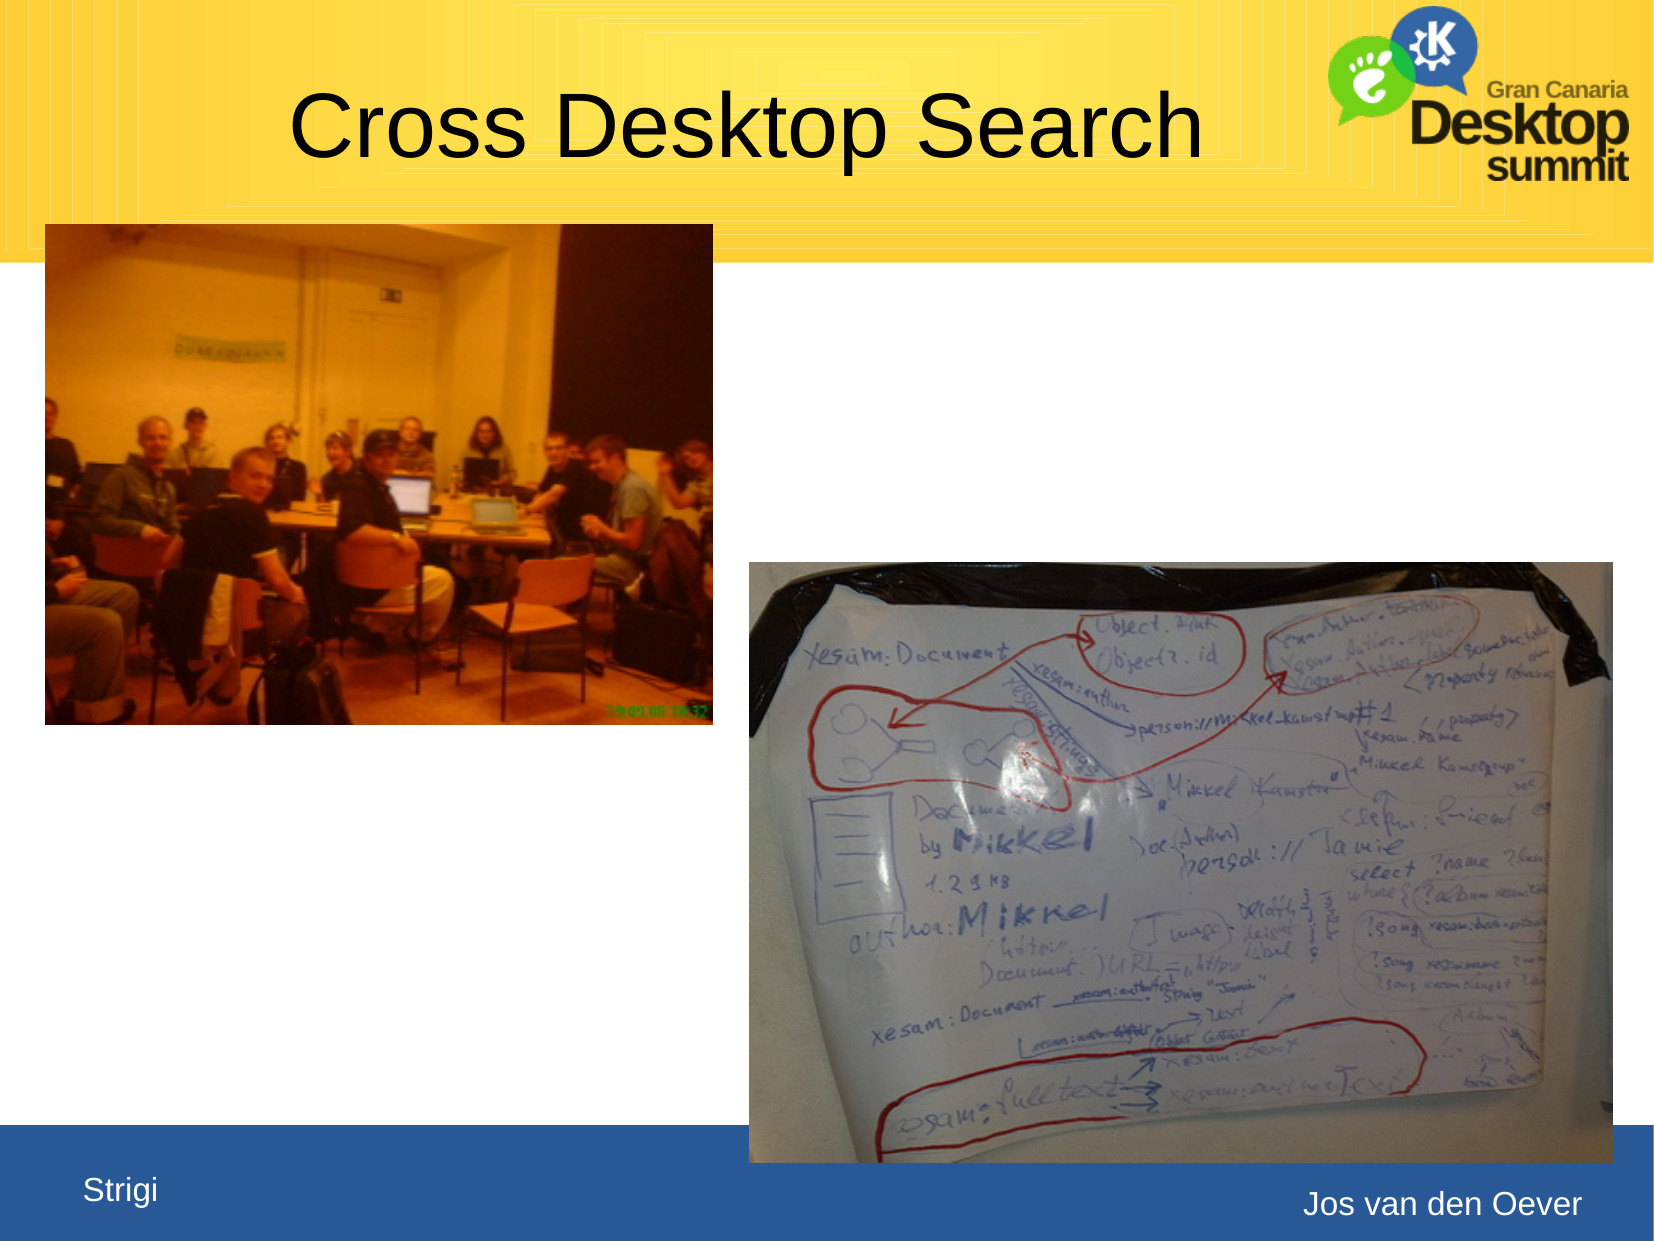

# Cross Desktop Search
Nokia sponsored a Search Hackfest
 in summer 2008
Part of the first Maemo Summit